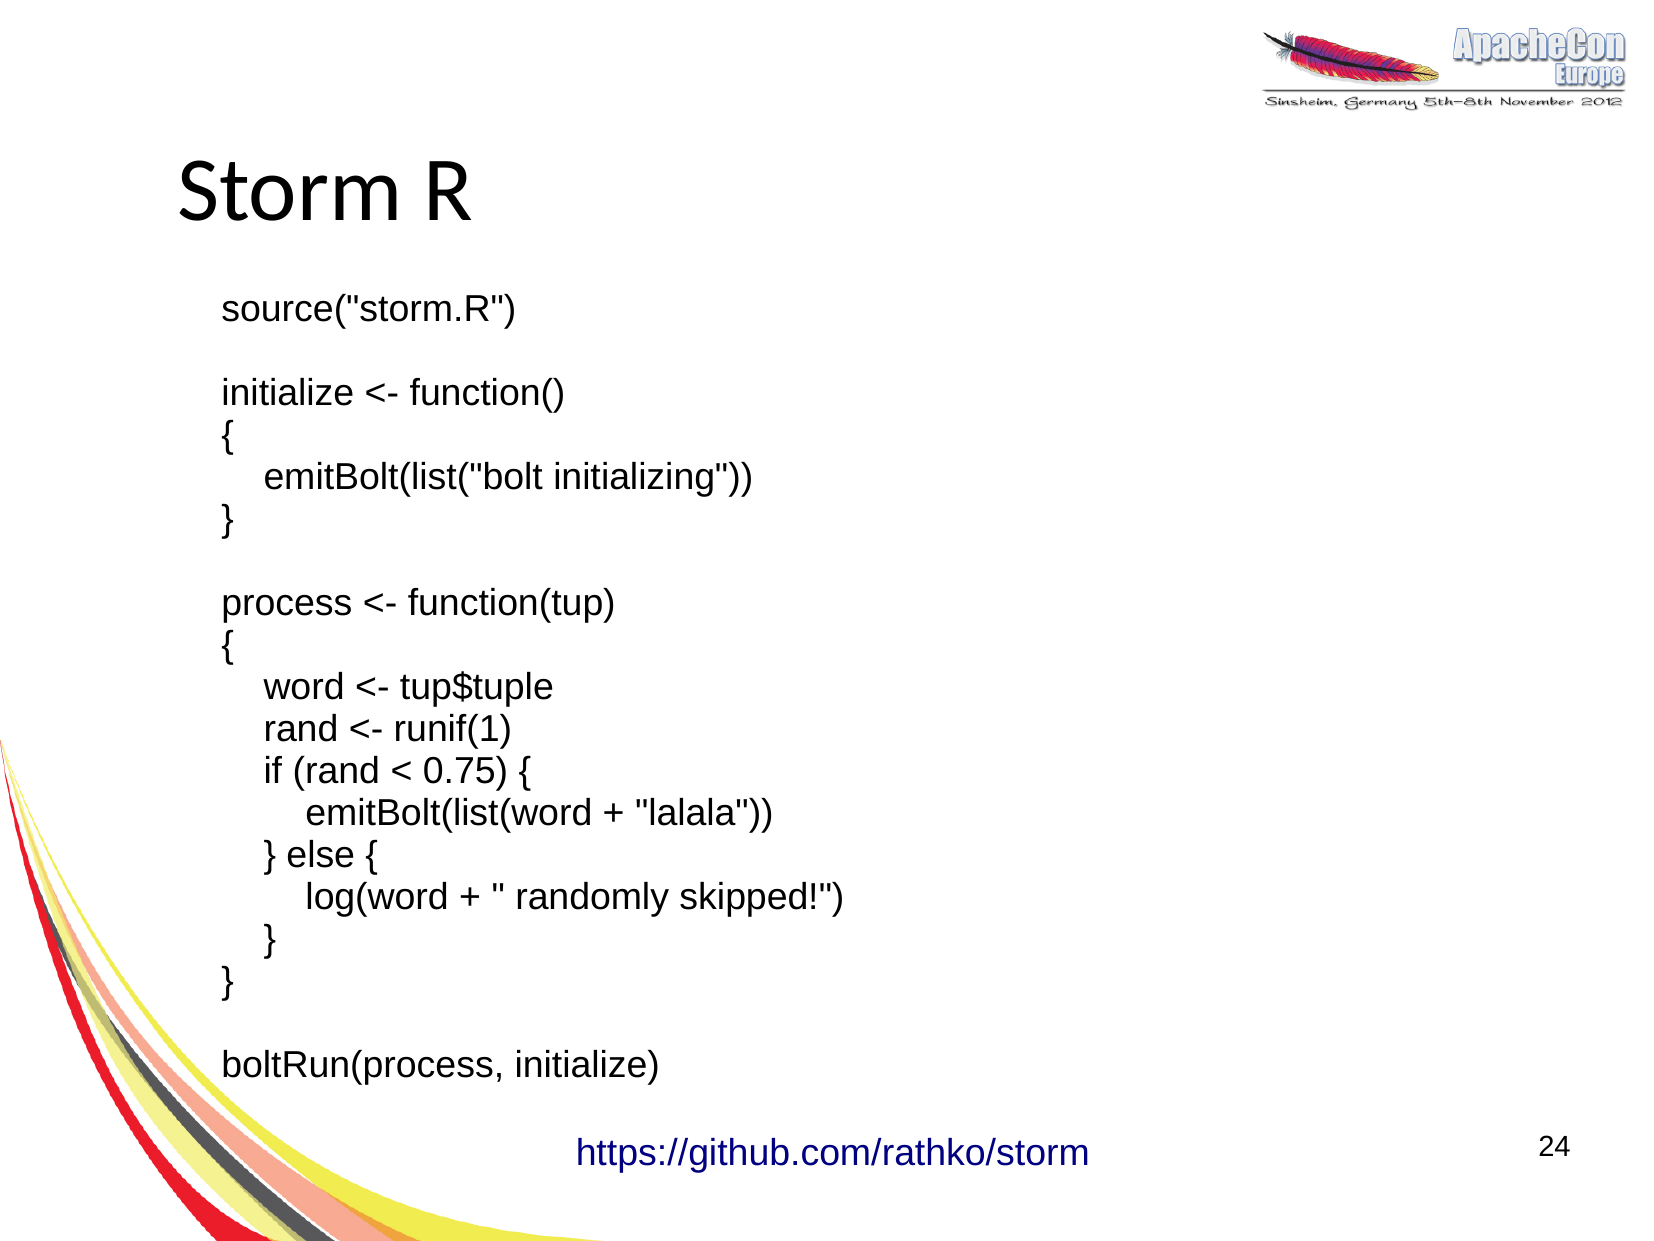

# Storm R
source("storm.R")
initialize <- function()
{
 emitBolt(list("bolt initializing"))
}
process <- function(tup)
{
 word <- tup$tuple
 rand <- runif(1)
 if (rand < 0.75) {
 emitBolt(list(word + "lalala"))
 } else {
 log(word + " randomly skipped!")
 }
}
boltRun(process, initialize)
https://github.com/rathko/storm
24